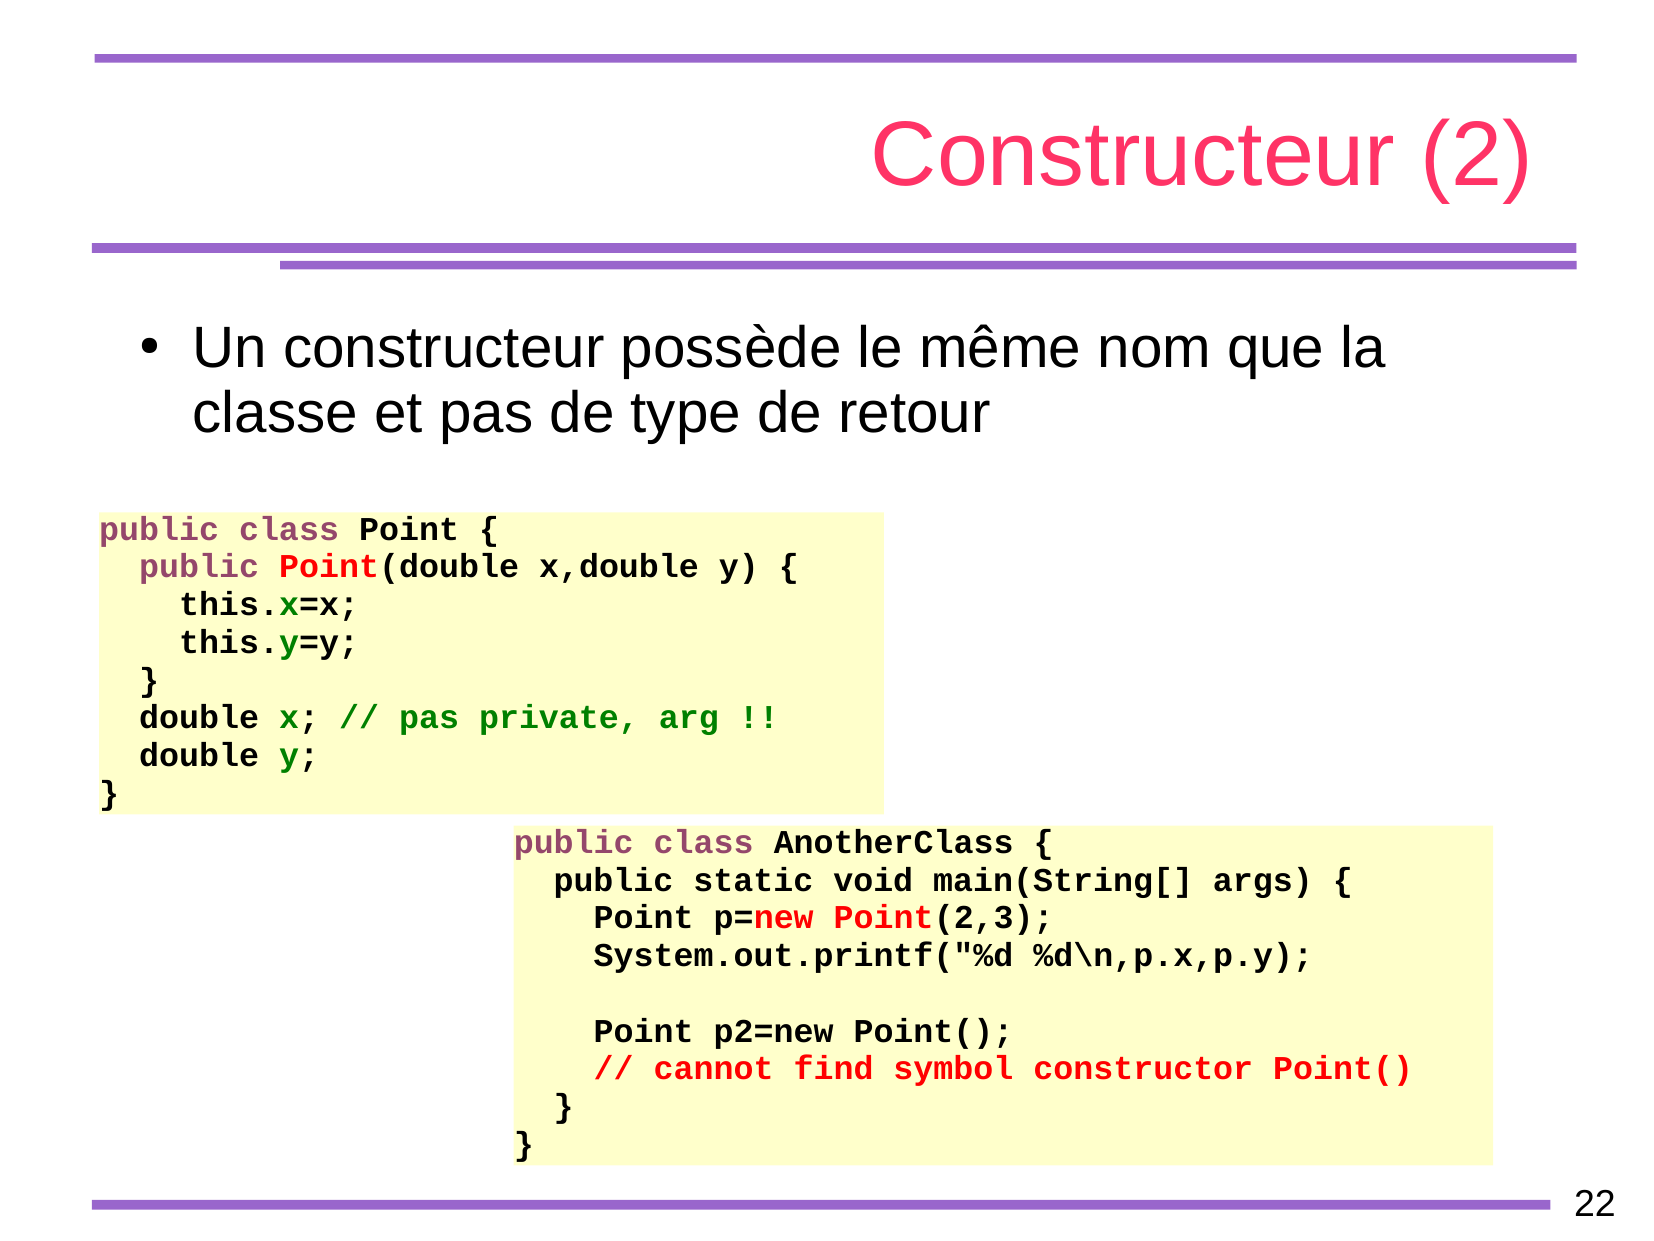

# Constructeur (2)
Un constructeur possède le même nom que la classe et pas de type de retour
public class Point {
 public Point(double x,double y) {
 this.x=x;
 this.y=y;
 }
 double x; // pas private, arg !!
 double y;
}
public class AnotherClass {
 public static void main(String[] args) {
 Point p=new Point(2,3);
 System.out.printf("%d %d\n,p.x,p.y);
 Point p2=new Point();
 // cannot find symbol constructor Point()
 }
}